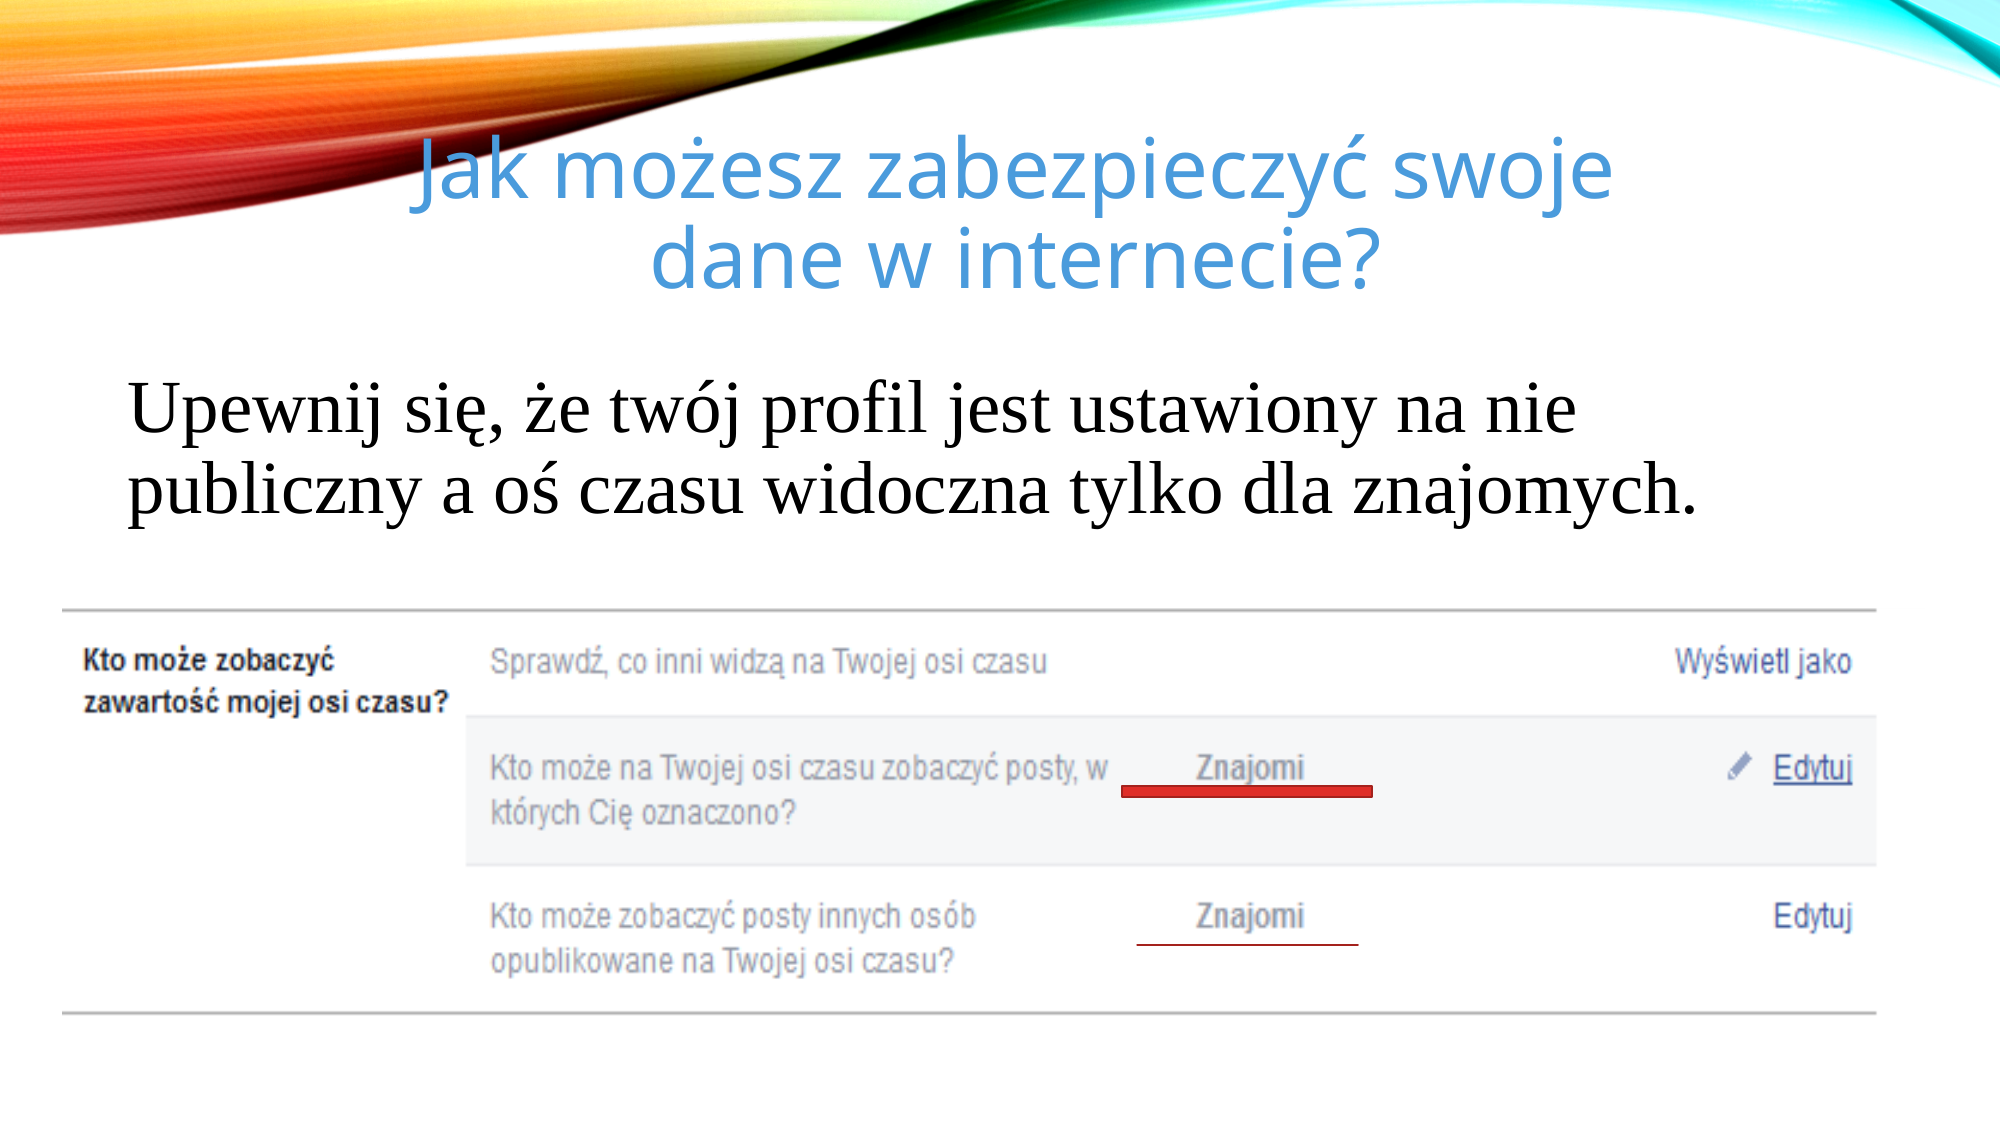

# Jak możesz zabezpieczyć swoje dane w internecie?
Upewnij się, że twój profil jest ustawiony na nie publiczny a oś czasu widoczna tylko dla znajomych.